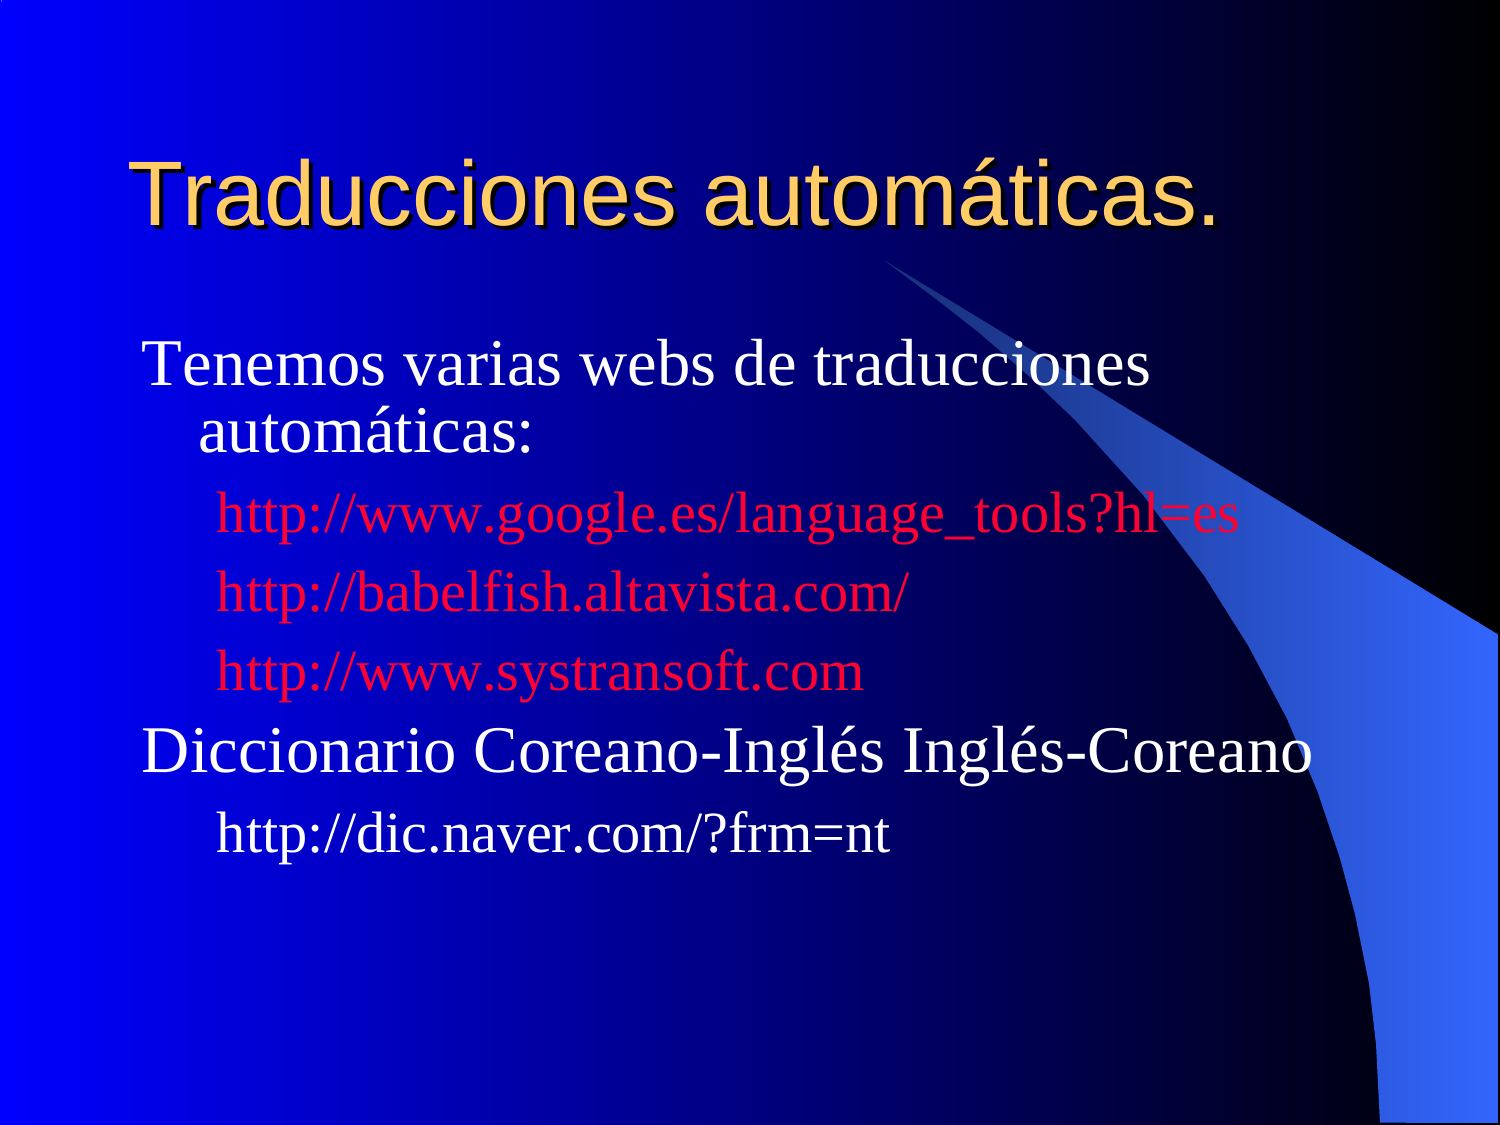

# Traducciones automáticas.
Tenemos varias webs de traducciones automáticas:
http://www.google.es/language_tools?hl=es
http://babelfish.altavista.com/
http://www.systransoft.com
Diccionario Coreano-Inglés Inglés-Coreano
http://dic.naver.com/?frm=nt